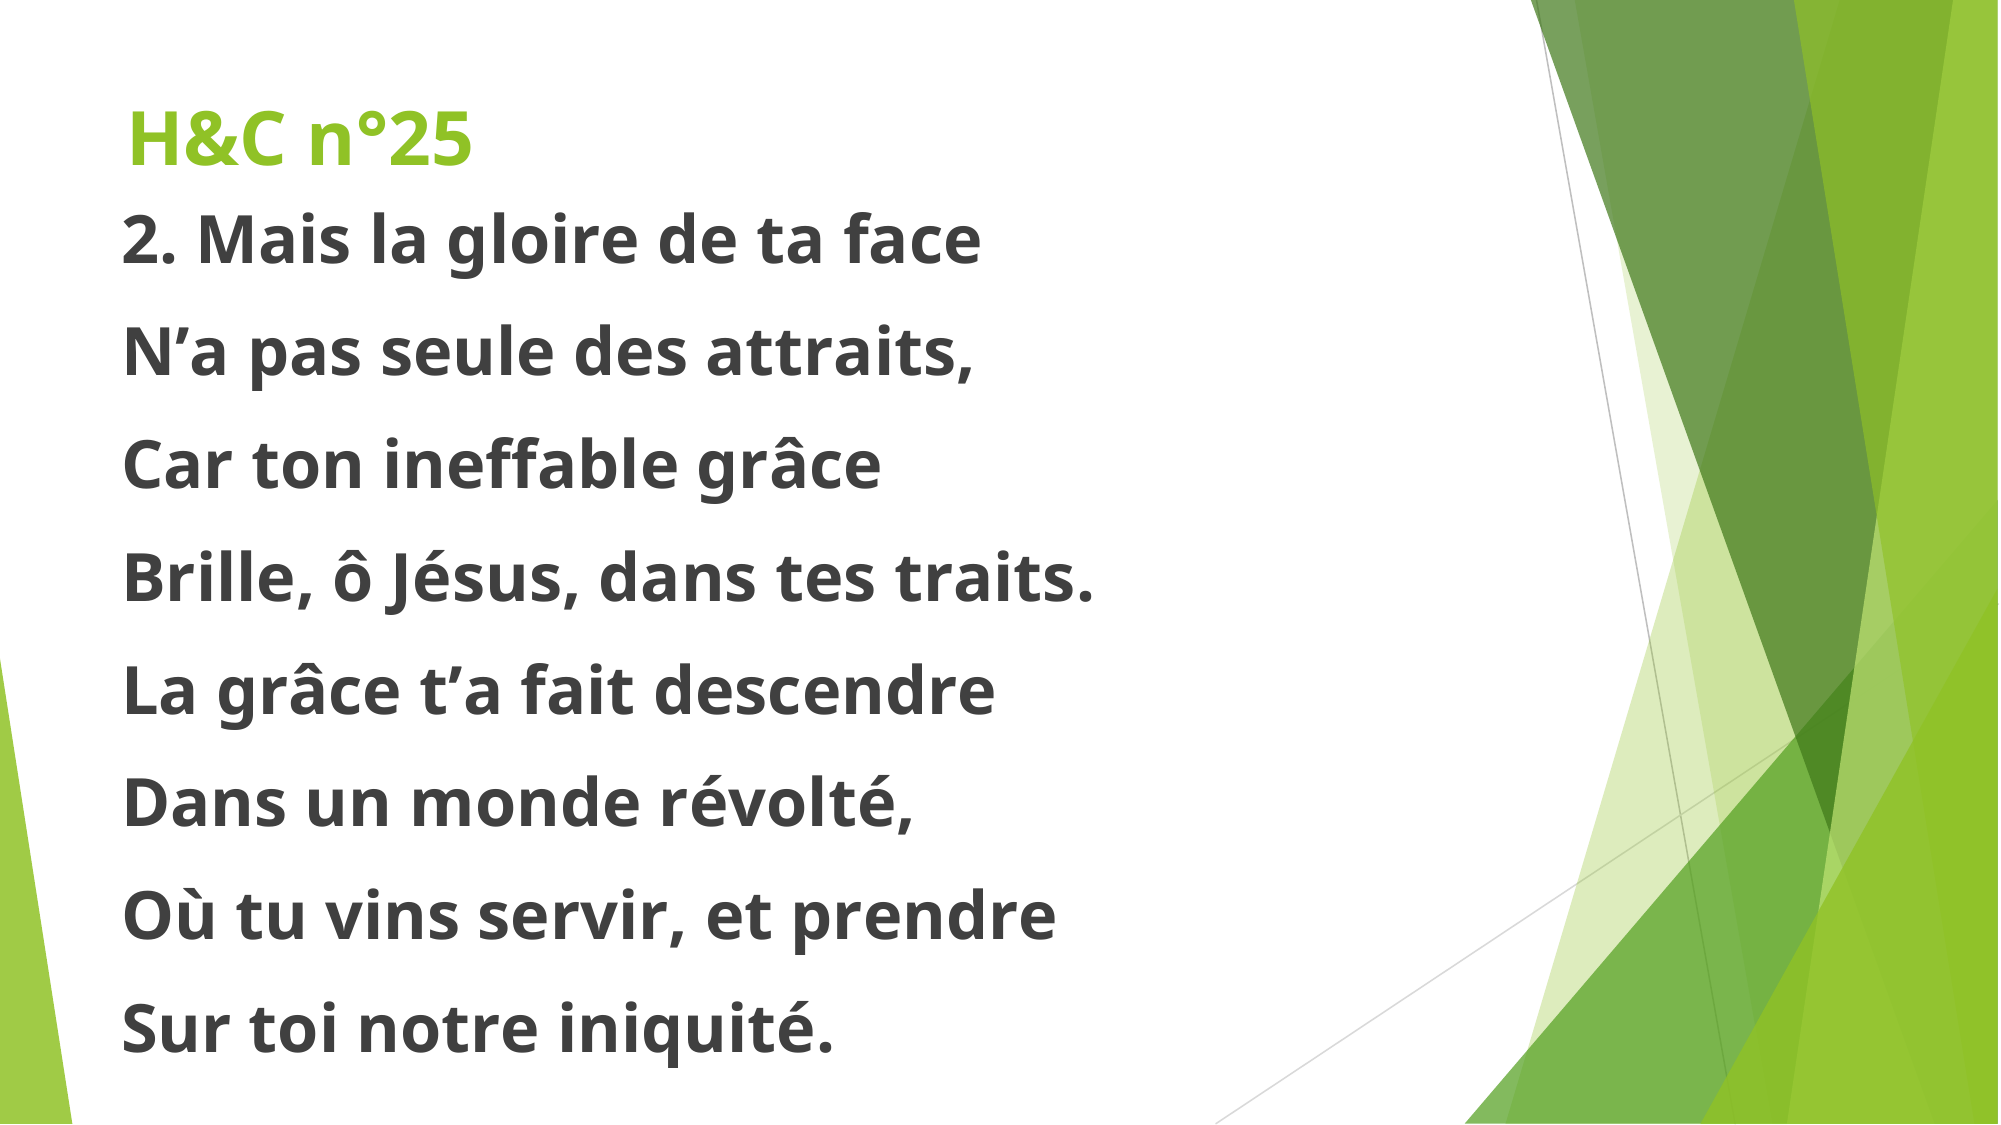

H&C n°25
2. Mais la gloire de ta face
N’a pas seule des attraits,
Car ton ineffable grâce
Brille, ô Jésus, dans tes traits.
La grâce t’a fait descendre
Dans un monde révolté,
Où tu vins servir, et prendre
Sur toi notre iniquité.